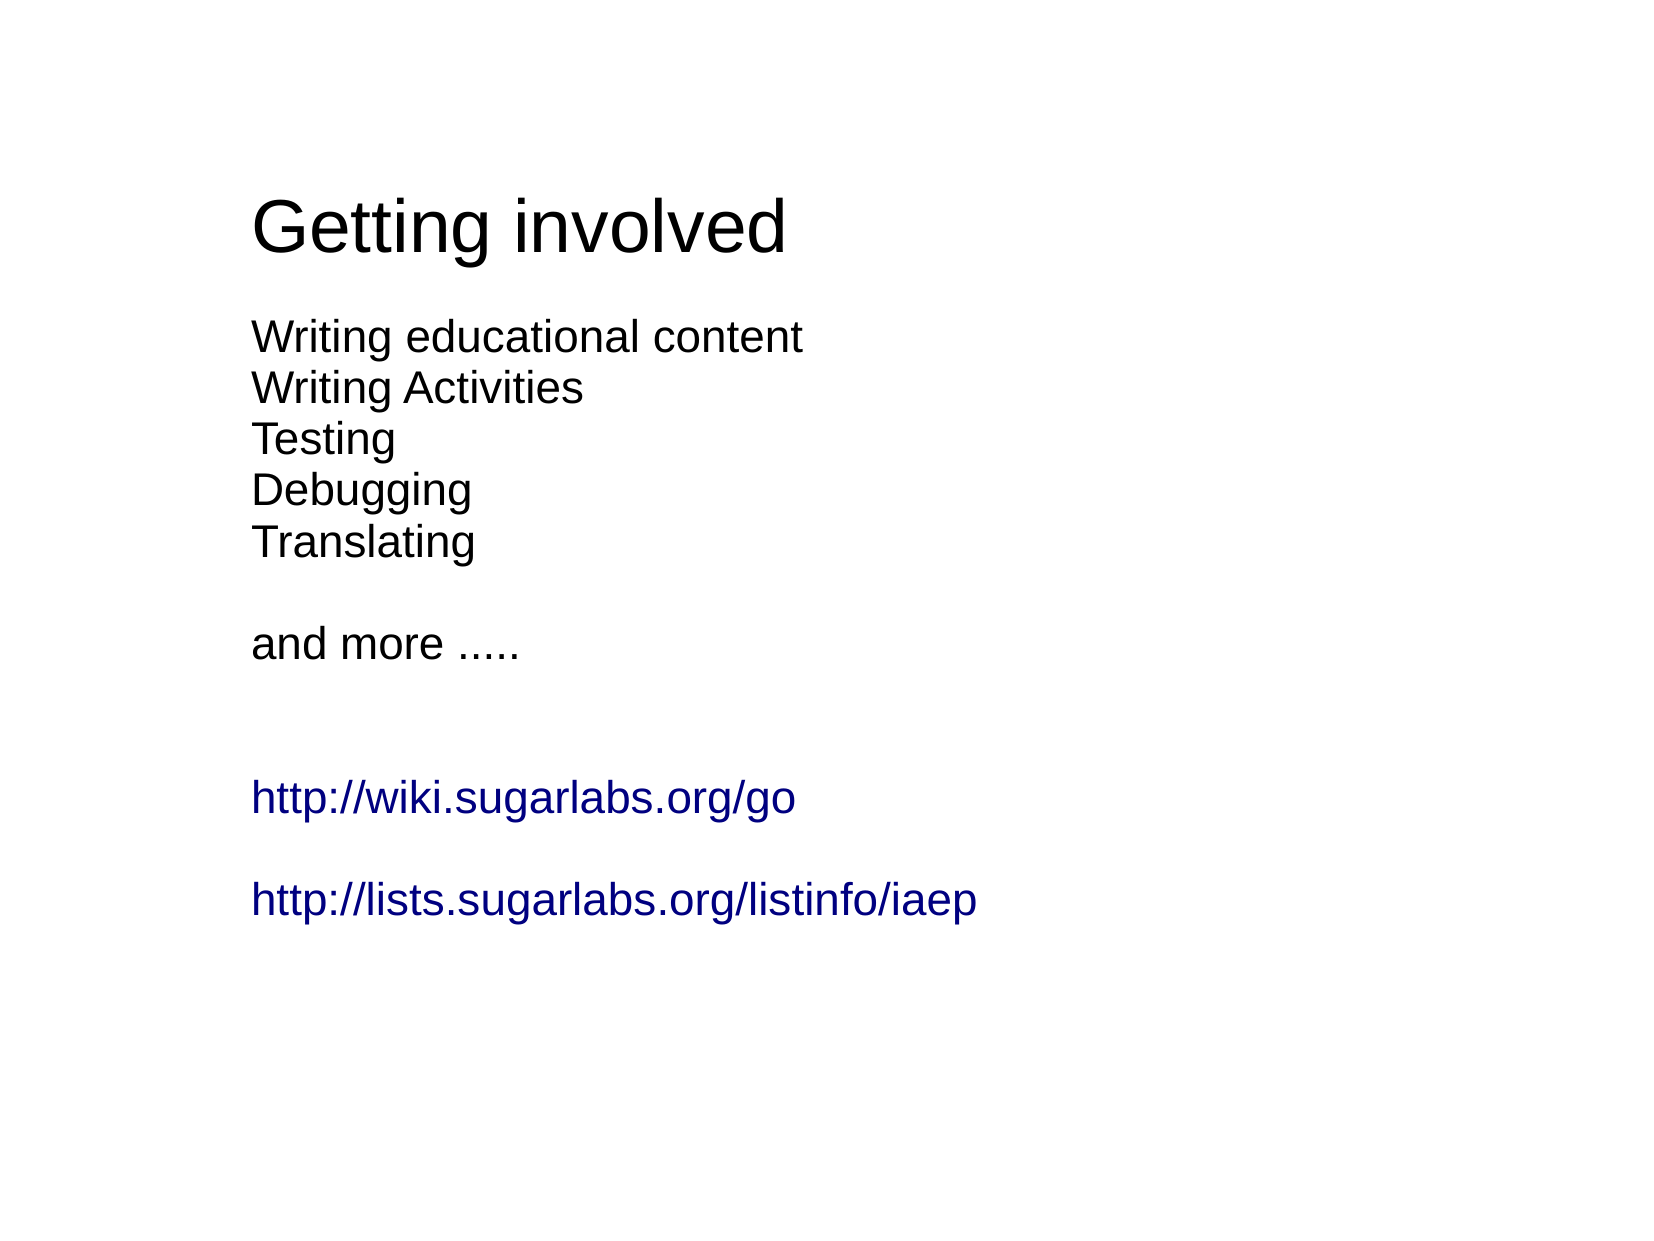

Getting involved
Writing educational content
Writing Activities
Testing
Debugging
Translating
and more .....
http://wiki.sugarlabs.org/go
http://lists.sugarlabs.org/listinfo/iaep